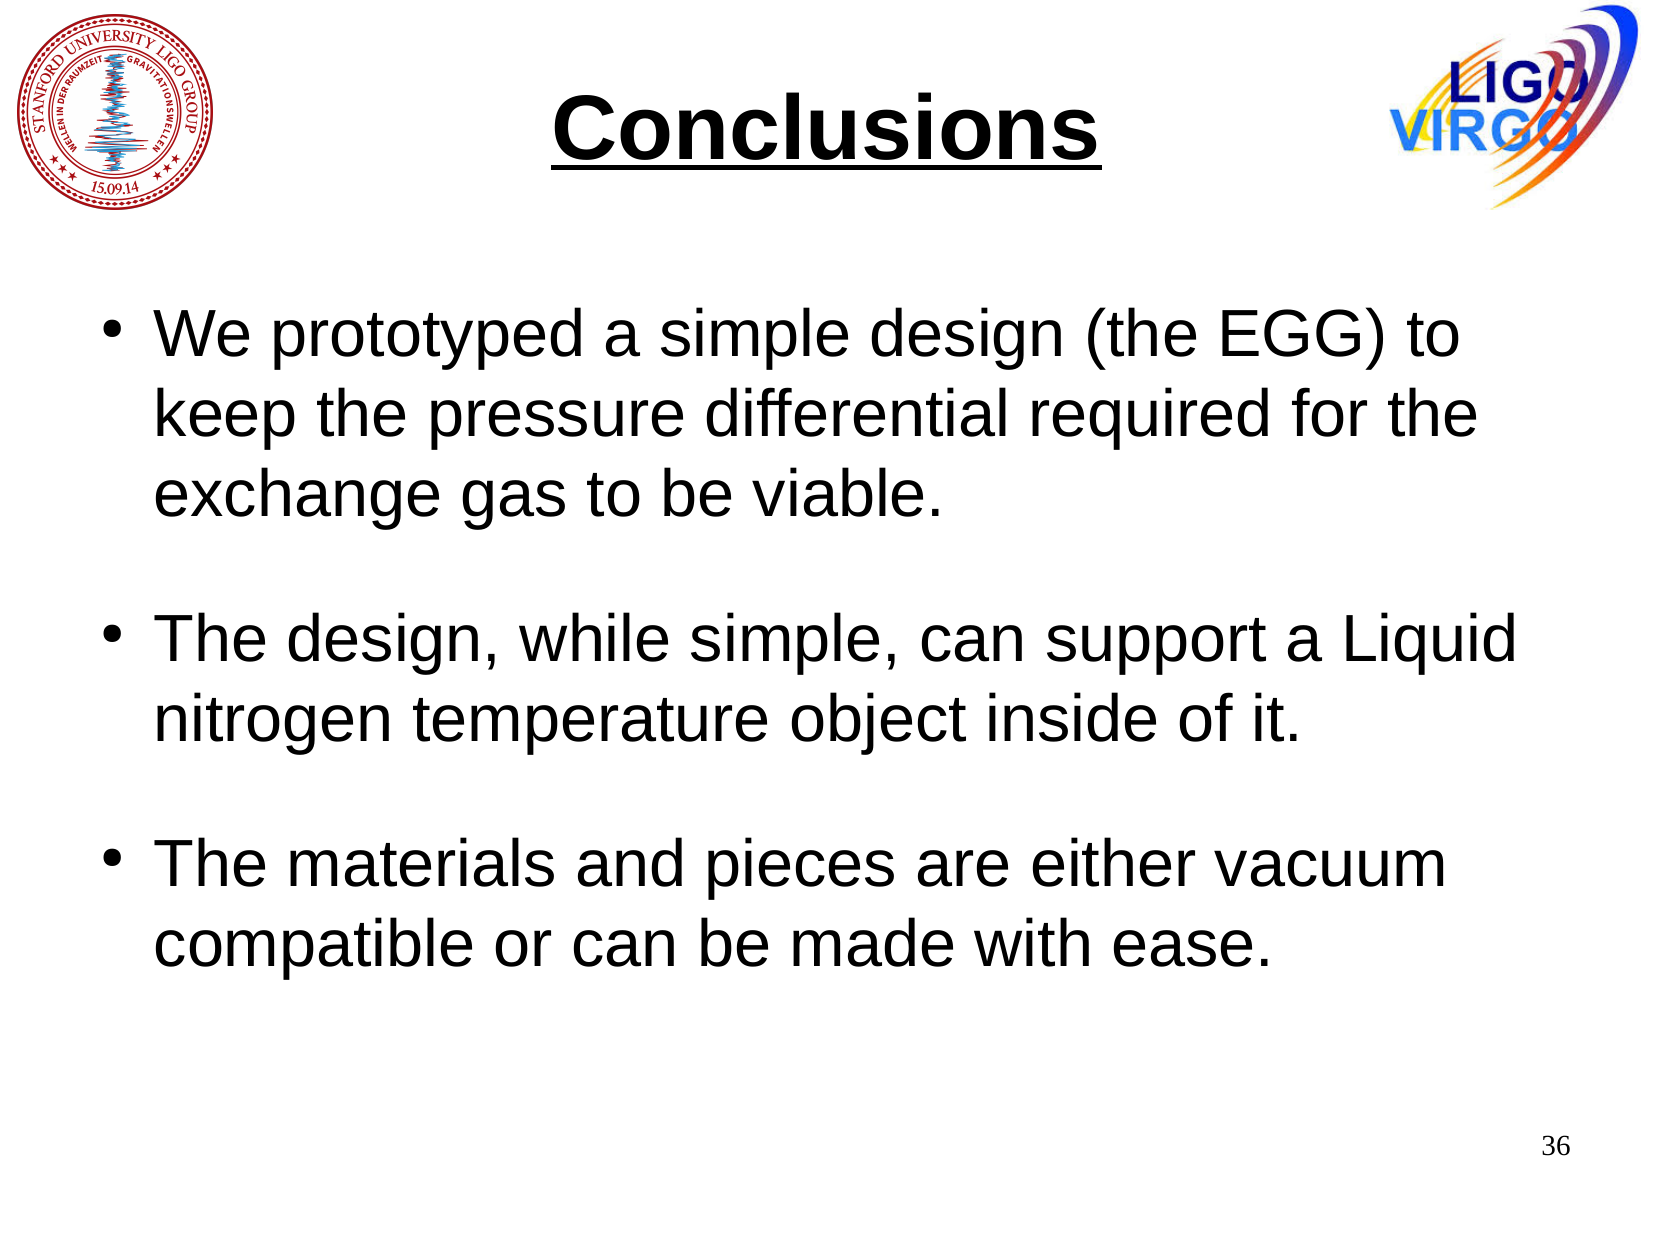

Conclusions
We prototyped a simple design (the EGG) to keep the pressure differential required for the exchange gas to be viable.
The design, while simple, can support a Liquid nitrogen temperature object inside of it.
The materials and pieces are either vacuum compatible or can be made with ease.
36